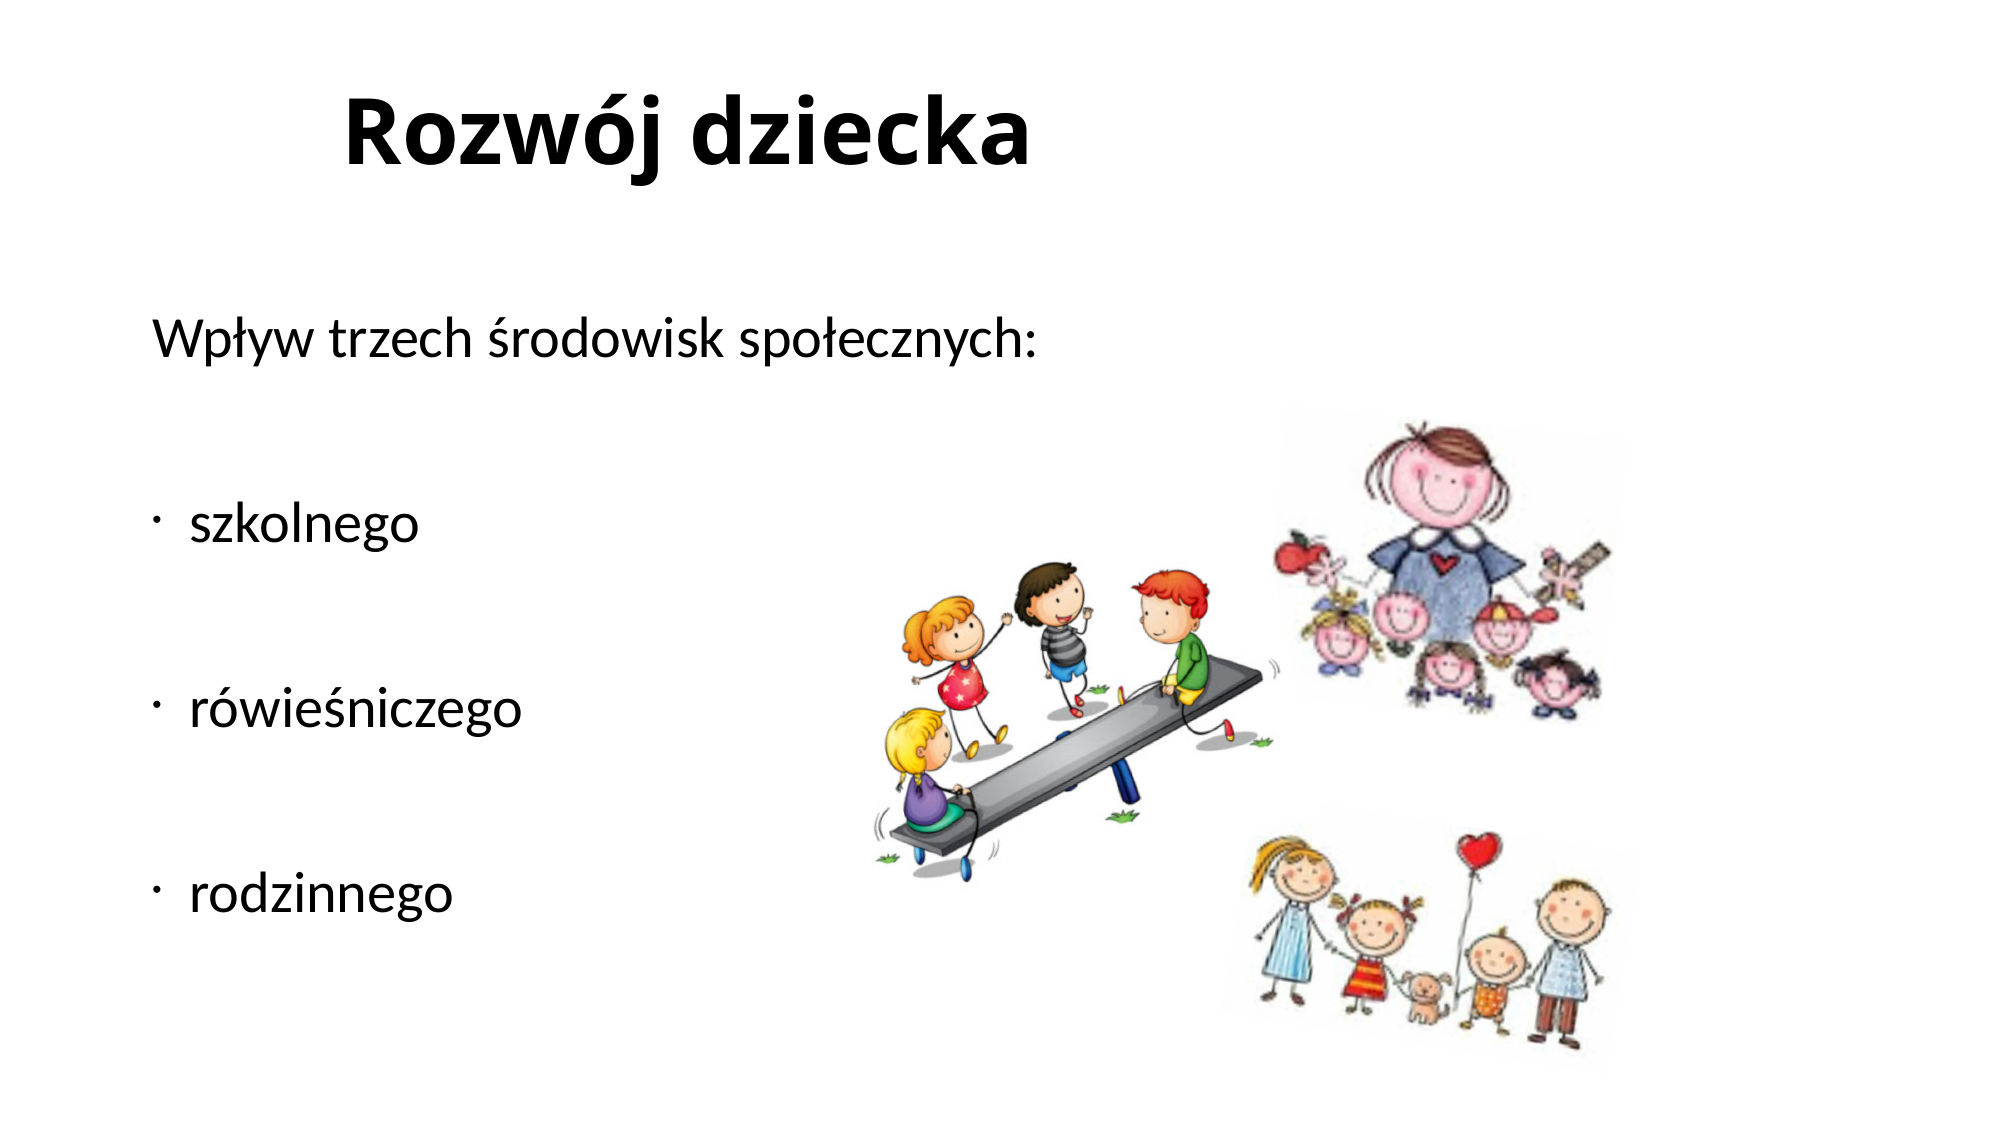

# Rozwój dziecka
Wpływ trzech środowisk społecznych:
szkolnego
rówieśniczego
rodzinnego